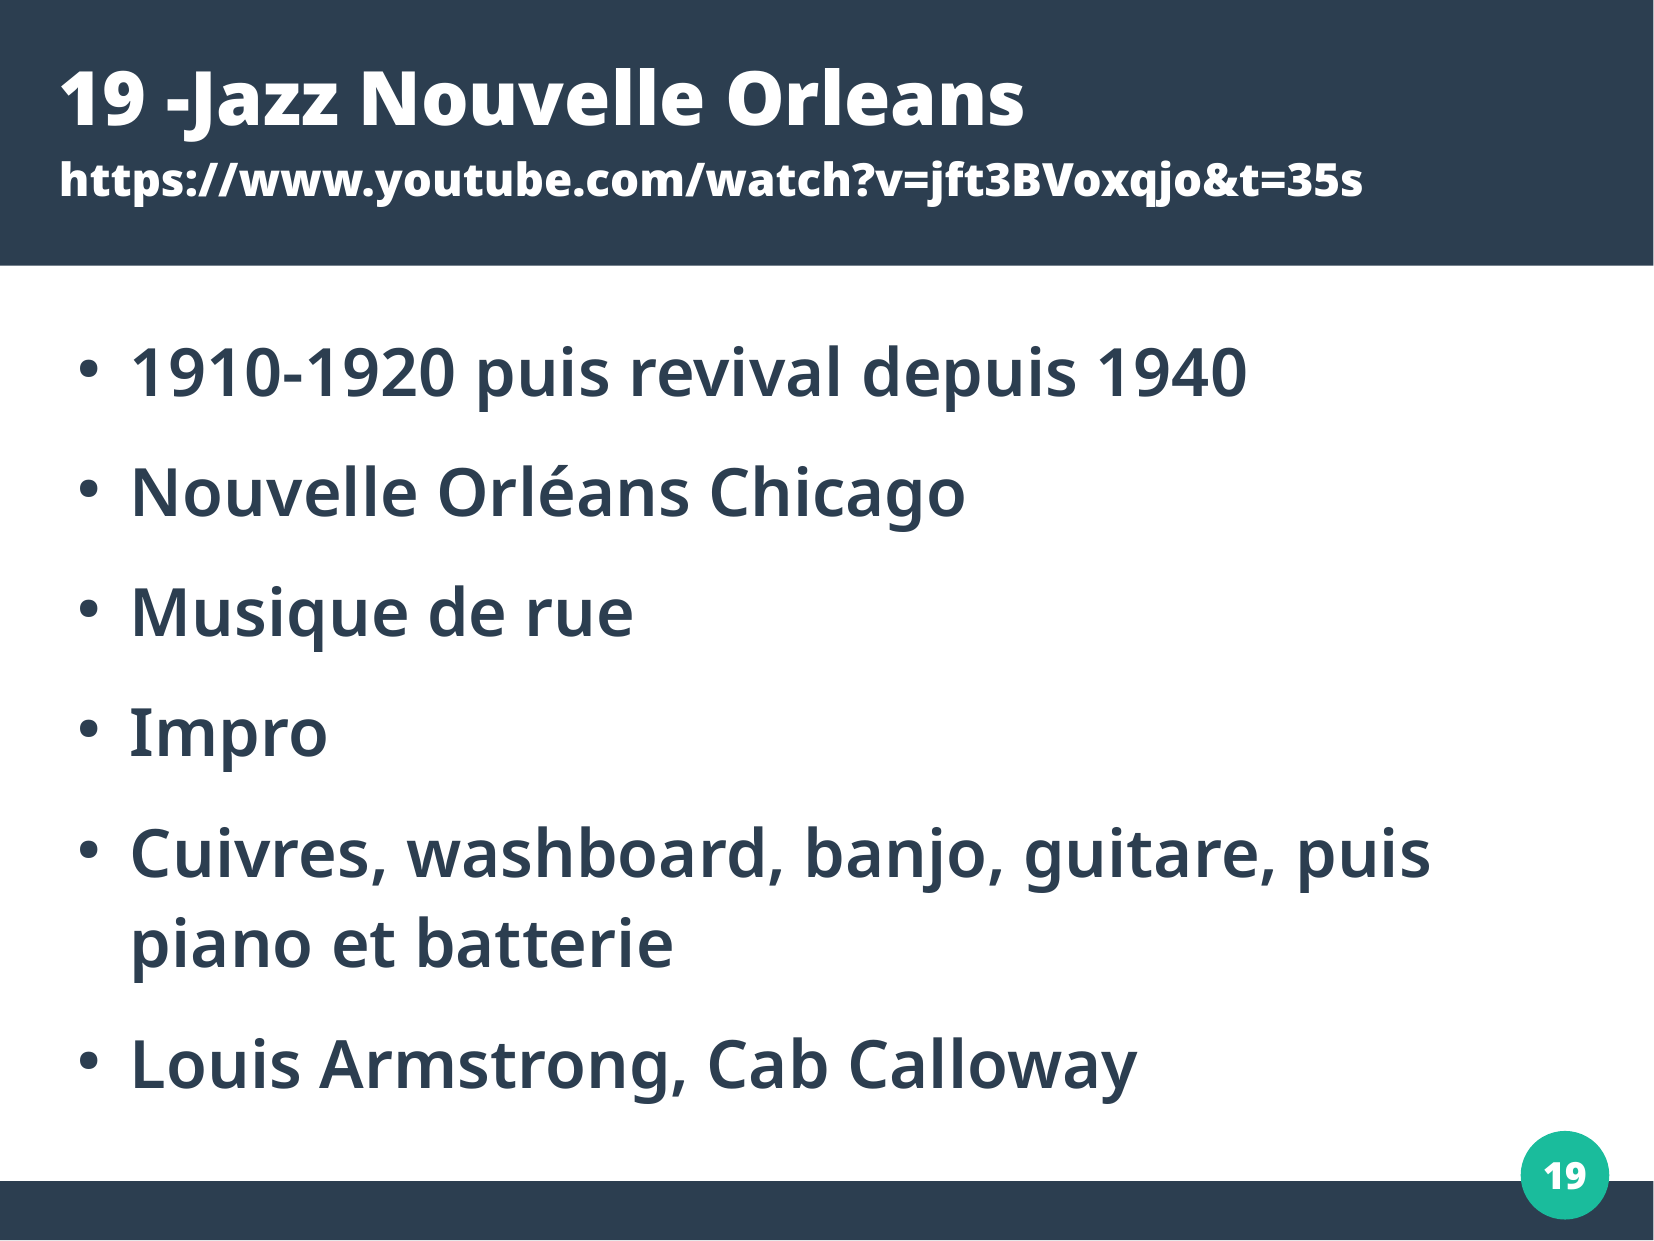

# 19 -Jazz Nouvelle Orleans https://www.youtube.com/watch?v=jft3BVoxqjo&t=35s
1910-1920 puis revival depuis 1940
Nouvelle Orléans Chicago
Musique de rue
Impro
Cuivres, washboard, banjo, guitare, puis piano et batterie
Louis Armstrong, Cab Calloway
19